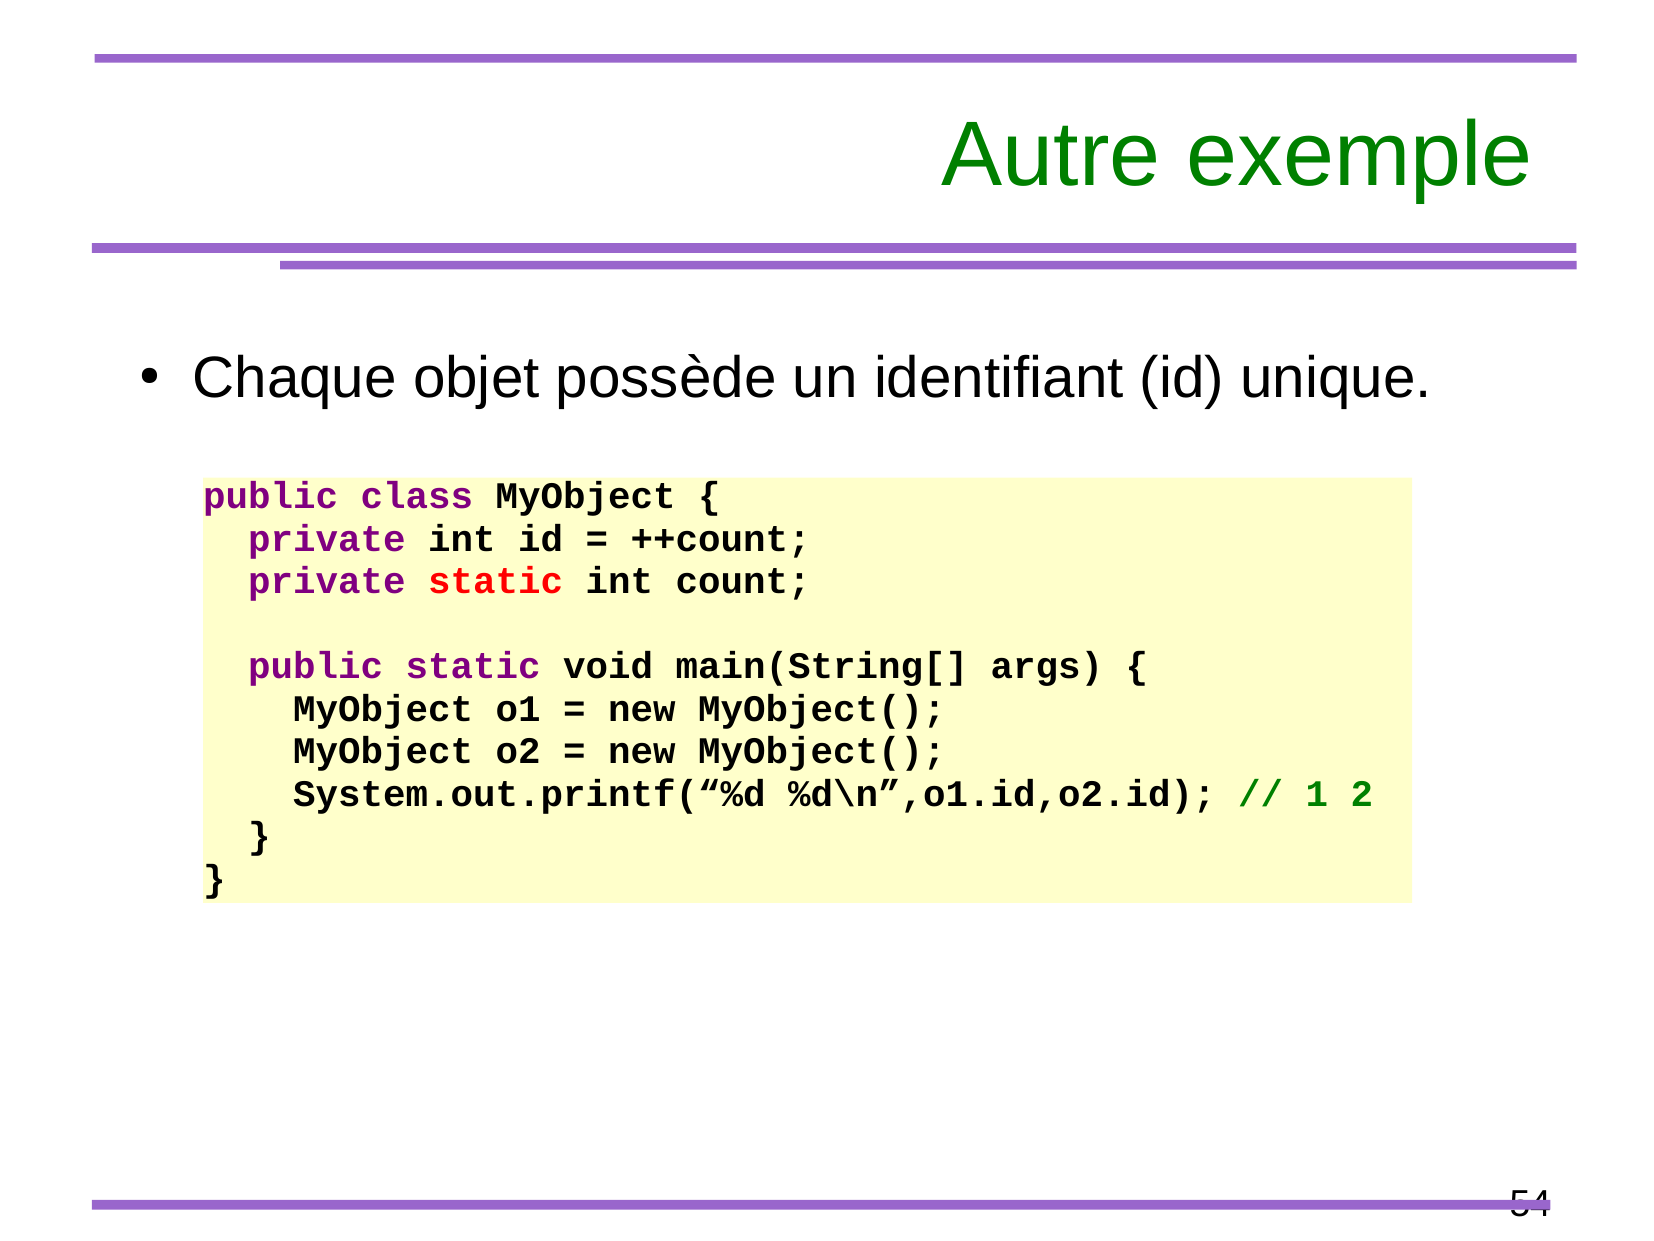

# Autre exemple
Chaque objet possède un identifiant (id) unique.
public class MyObject {
 private int id = ++count;
 private static int count;
 public static void main(String[] args) {
 MyObject o1 = new MyObject();
 MyObject o2 = new MyObject();
 System.out.printf(“%d %d\n”,o1.id,o2.id); // 1 2
 }
}